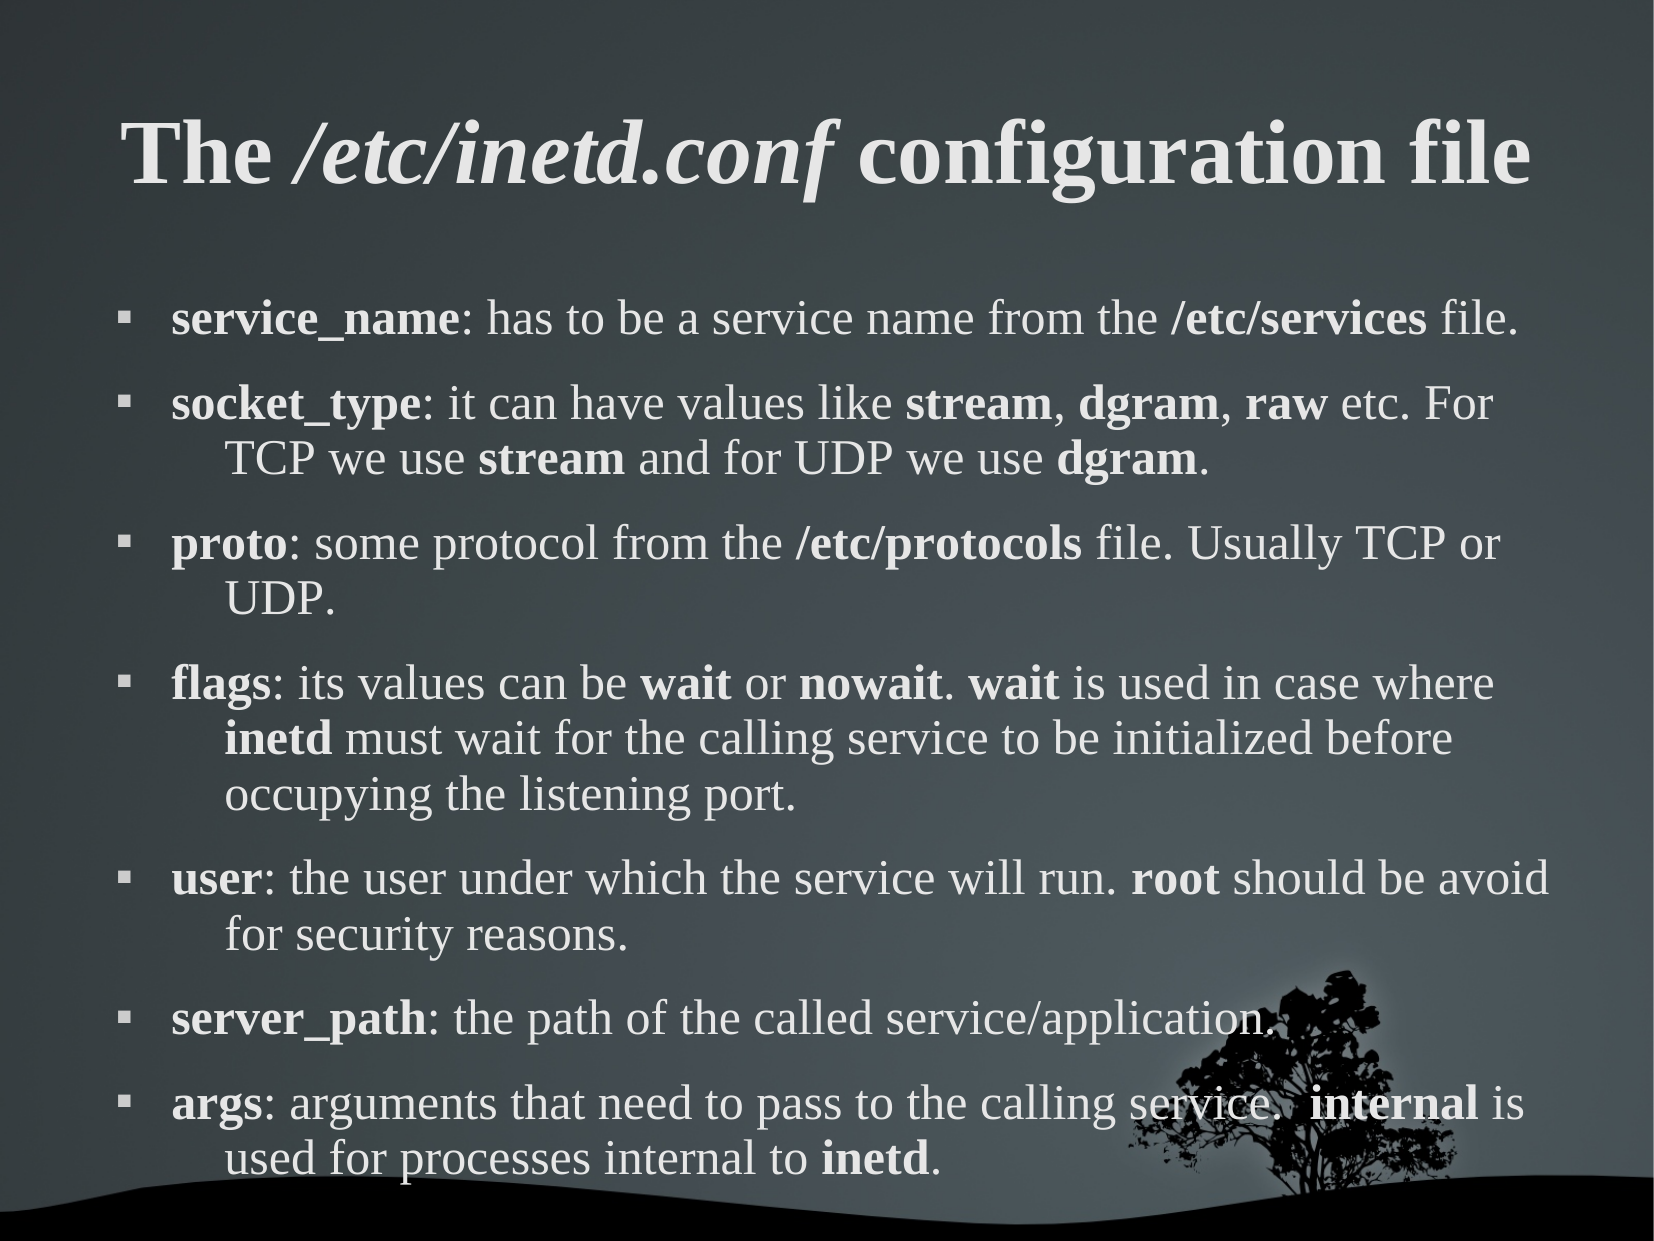

# The /etc/inetd.conf configuration file
service_name: has to be a service name from the /etc/services file.
socket_type: it can have values like stream, dgram, raw etc. For TCP we use stream and for UDP we use dgram.
proto: some protocol from the /etc/protocols file. Usually TCP or UDP.
flags: its values can be wait or nowait. wait is used in case where inetd must wait for the calling service to be initialized before occupying the listening port.
user: the user under which the service will run. root should be avoid for security reasons.
server_path: the path of the called service/application.
args: arguments that need to pass to the calling service. internal is used for processes internal to inetd.